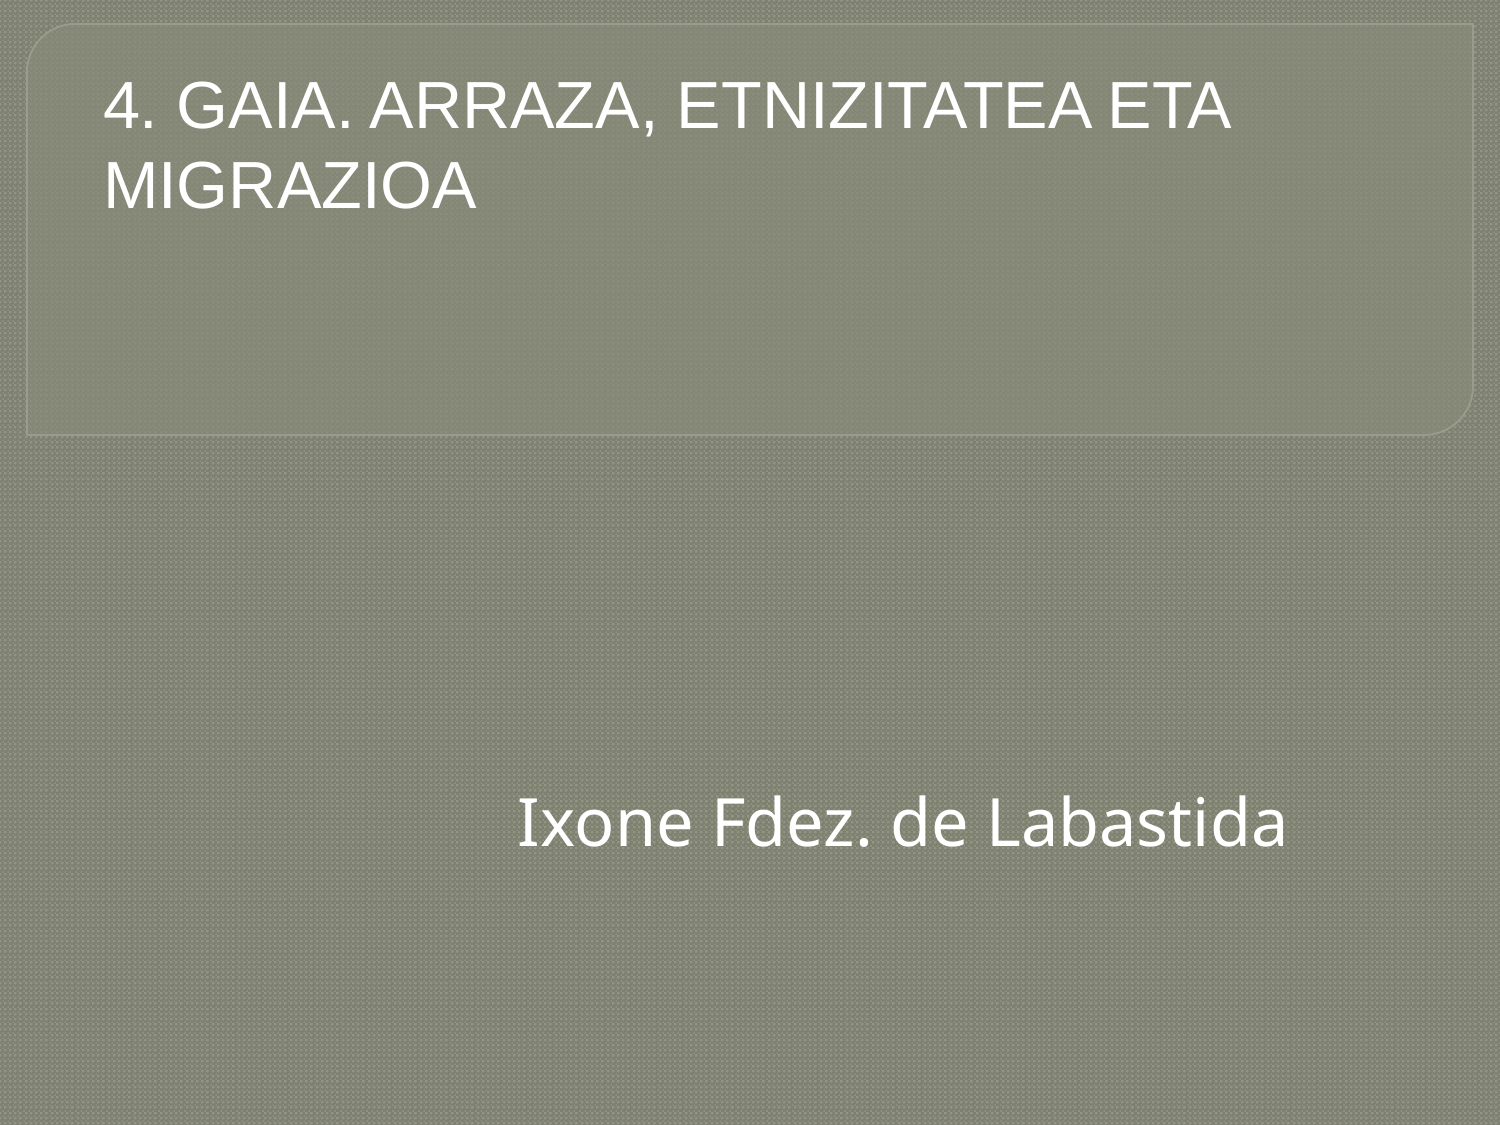

4. GAIA. ARRAZA, ETNIZITATEA ETA MIGRAZIOA
# Ixone Fdez. de Labastida